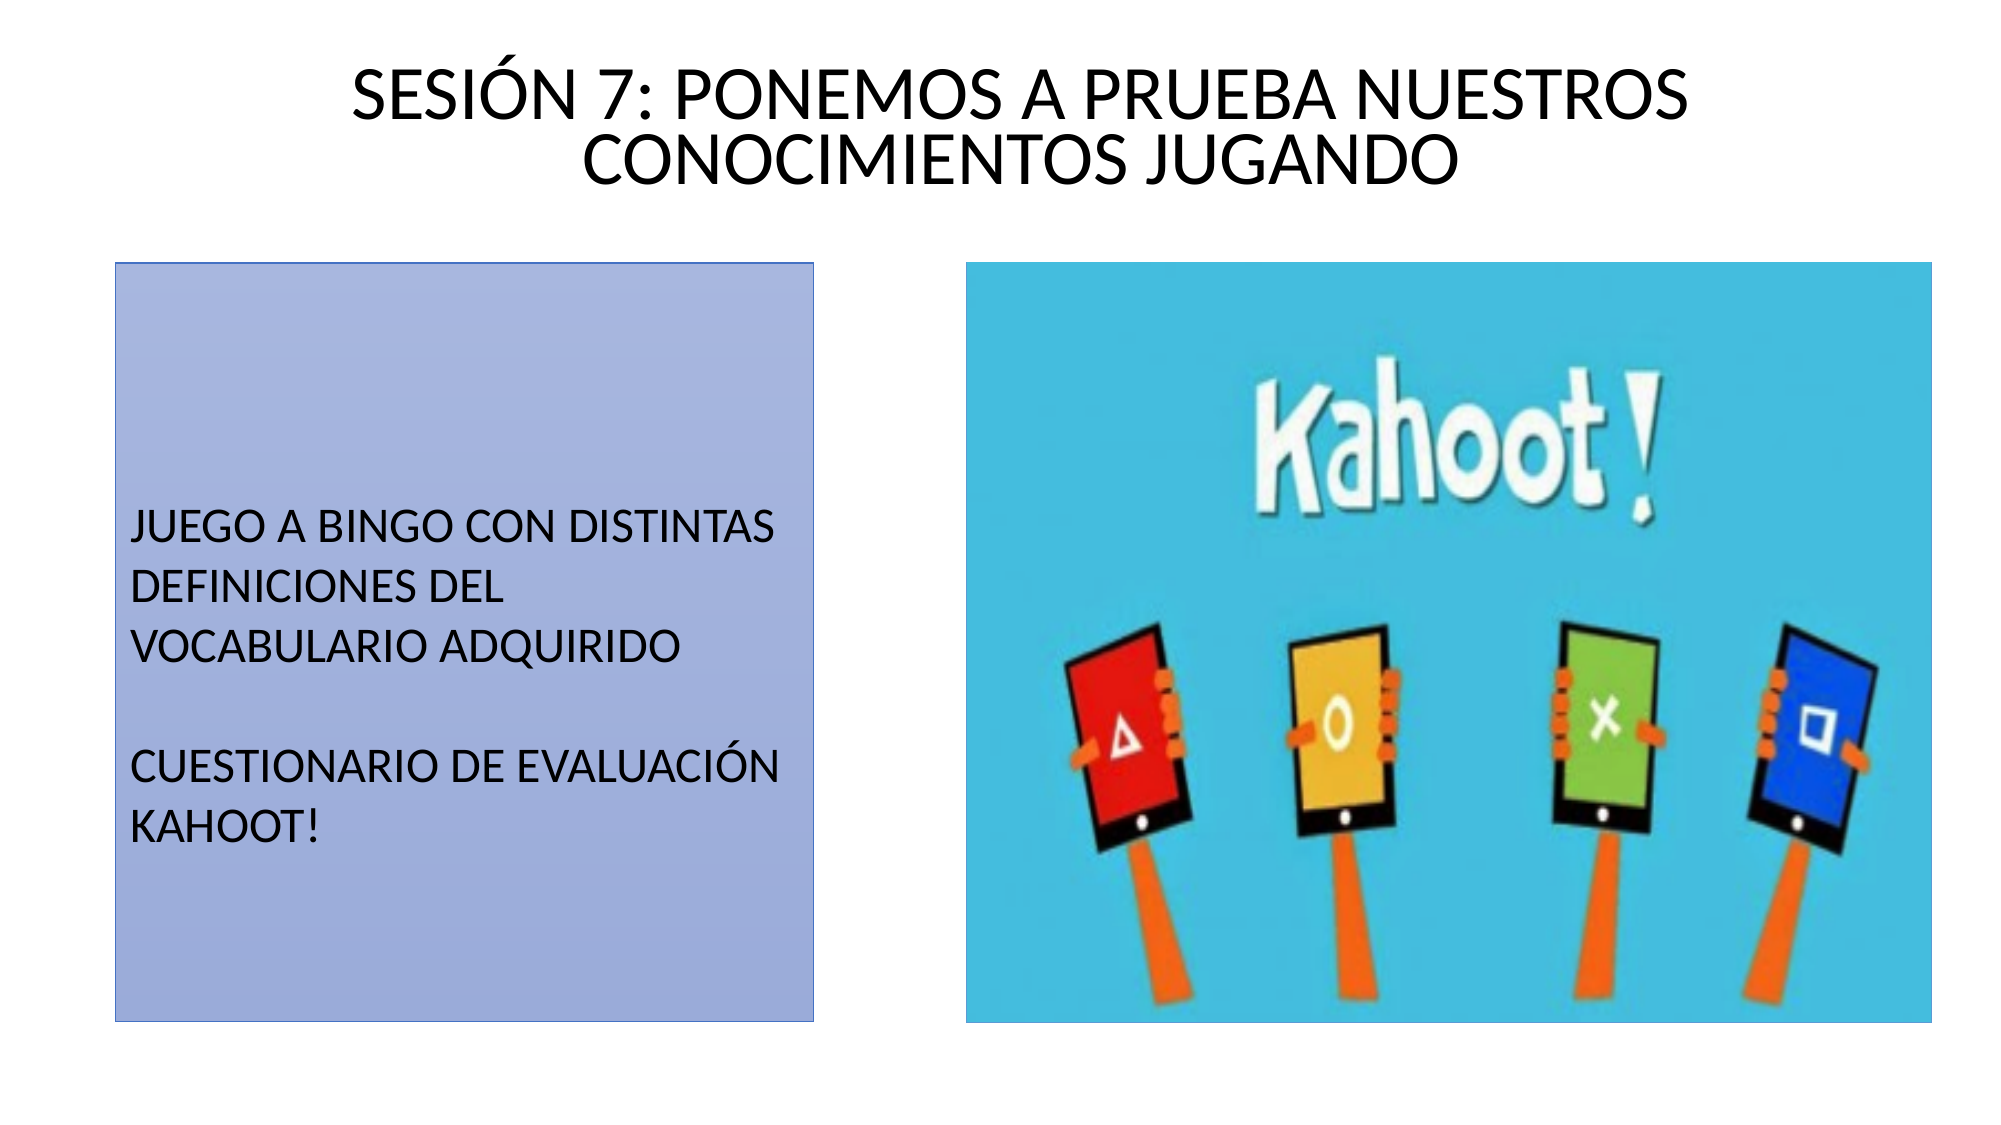

# SESIÓN 7: PONEMOS A PRUEBA NUESTROS CONOCIMIENTOS JUGANDO
JUEGO A BINGO CON DISTINTAS DEFINICIONES DEL VOCABULARIO ADQUIRIDO
CUESTIONARIO DE EVALUACIÓN KAHOOT!